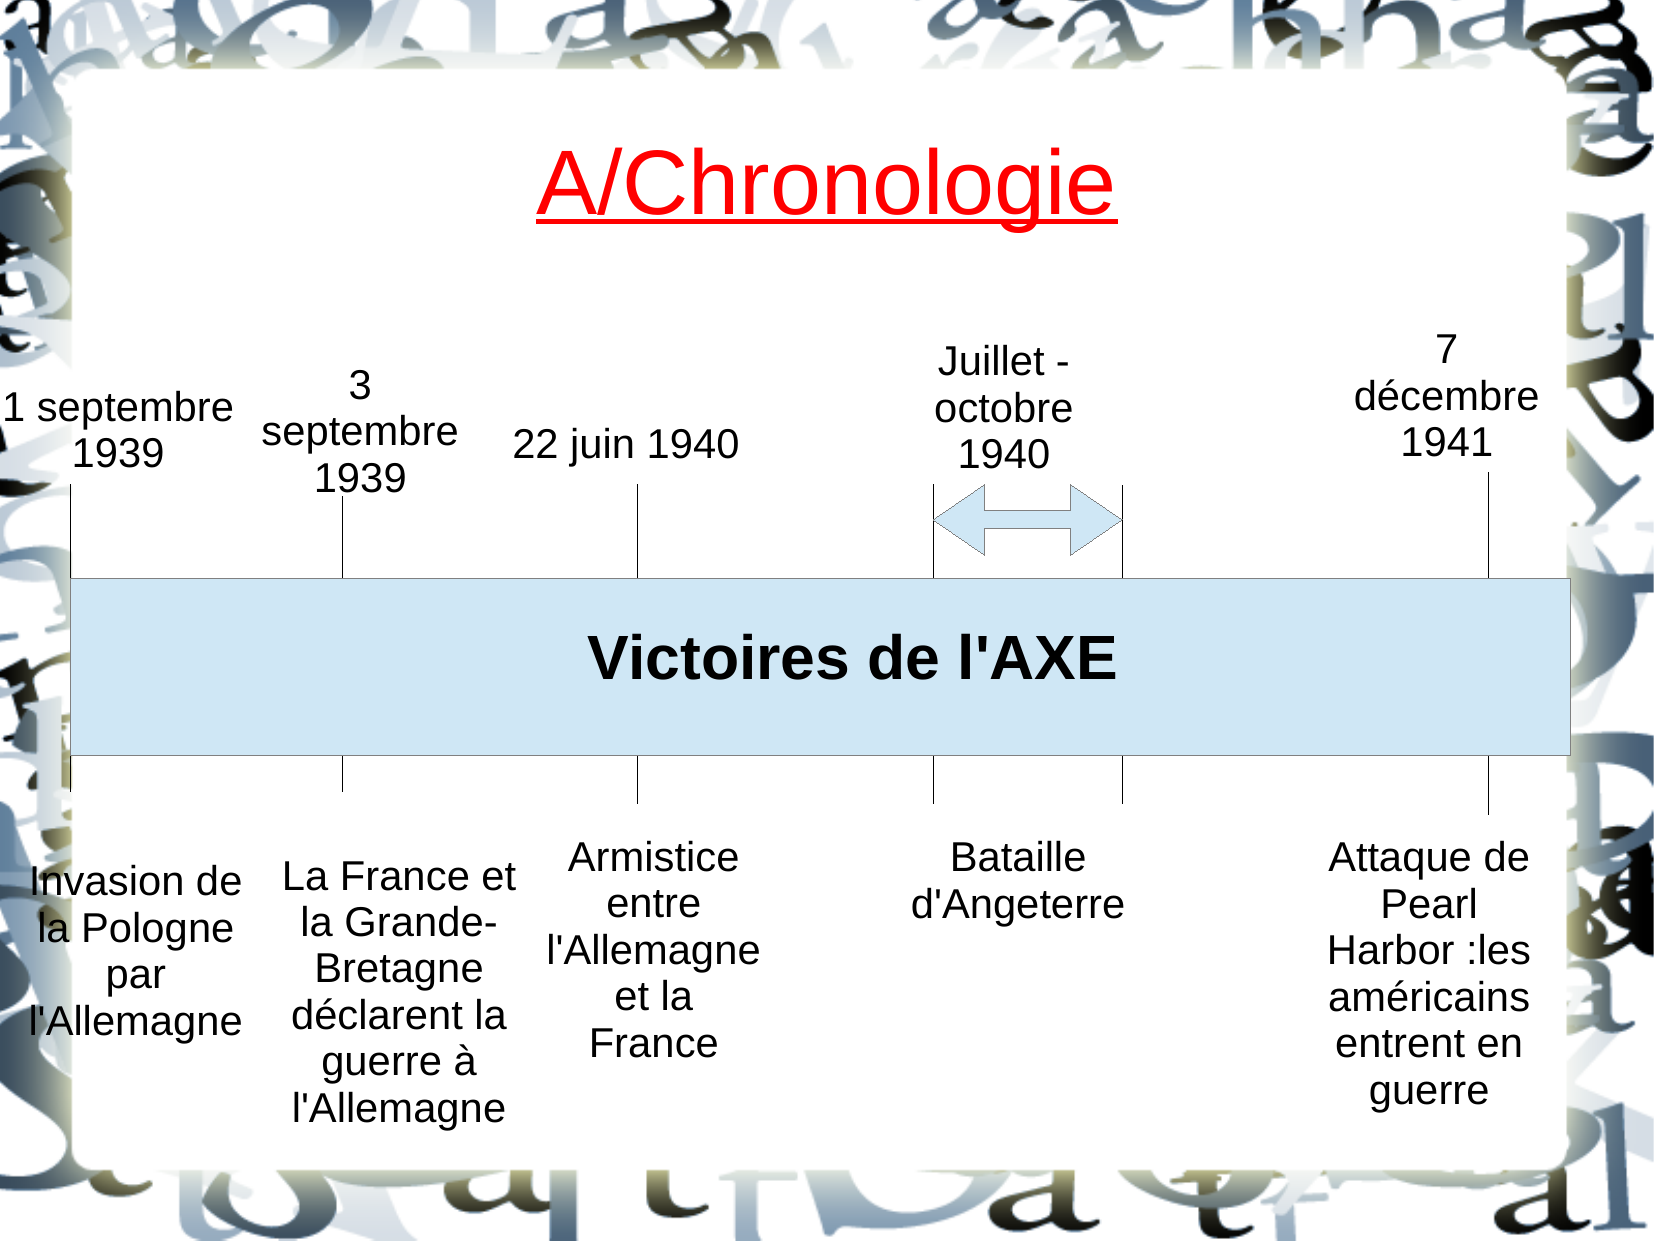

# A/Chronologie
7 décembre 1941
Juillet -octobre 1940
3 septembre 1939
1 septembre 1939
22 juin 1940
Victoires de l'AXE
Armistice entre l'Allemagne et la France
Bataille d'Angeterre
Attaque de Pearl Harbor :les américains entrent en guerre
La France et la Grande-Bretagne déclarent la guerre à l'Allemagne
Invasion de la Pologne par l'Allemagne